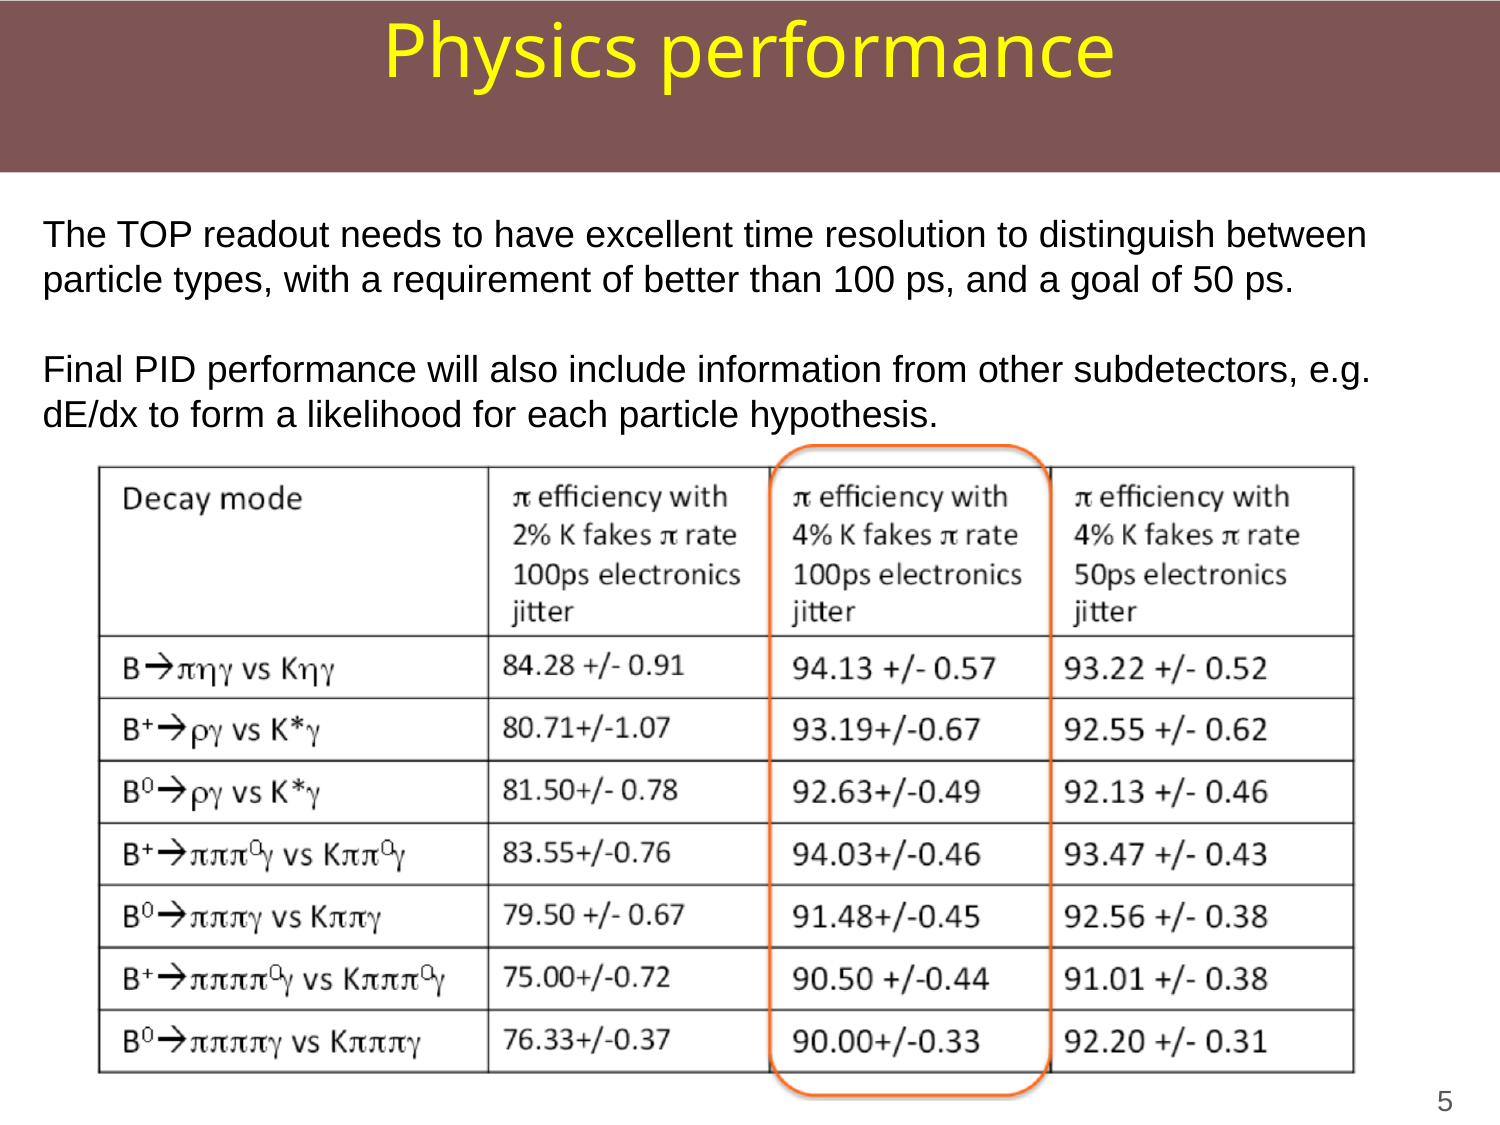

# Physics performance
The TOP readout needs to have excellent time resolution to distinguish between particle types, with a requirement of better than 100 ps, and a goal of 50 ps.
Final PID performance will also include information from other subdetectors, e.g. dE/dx to form a likelihood for each particle hypothesis.